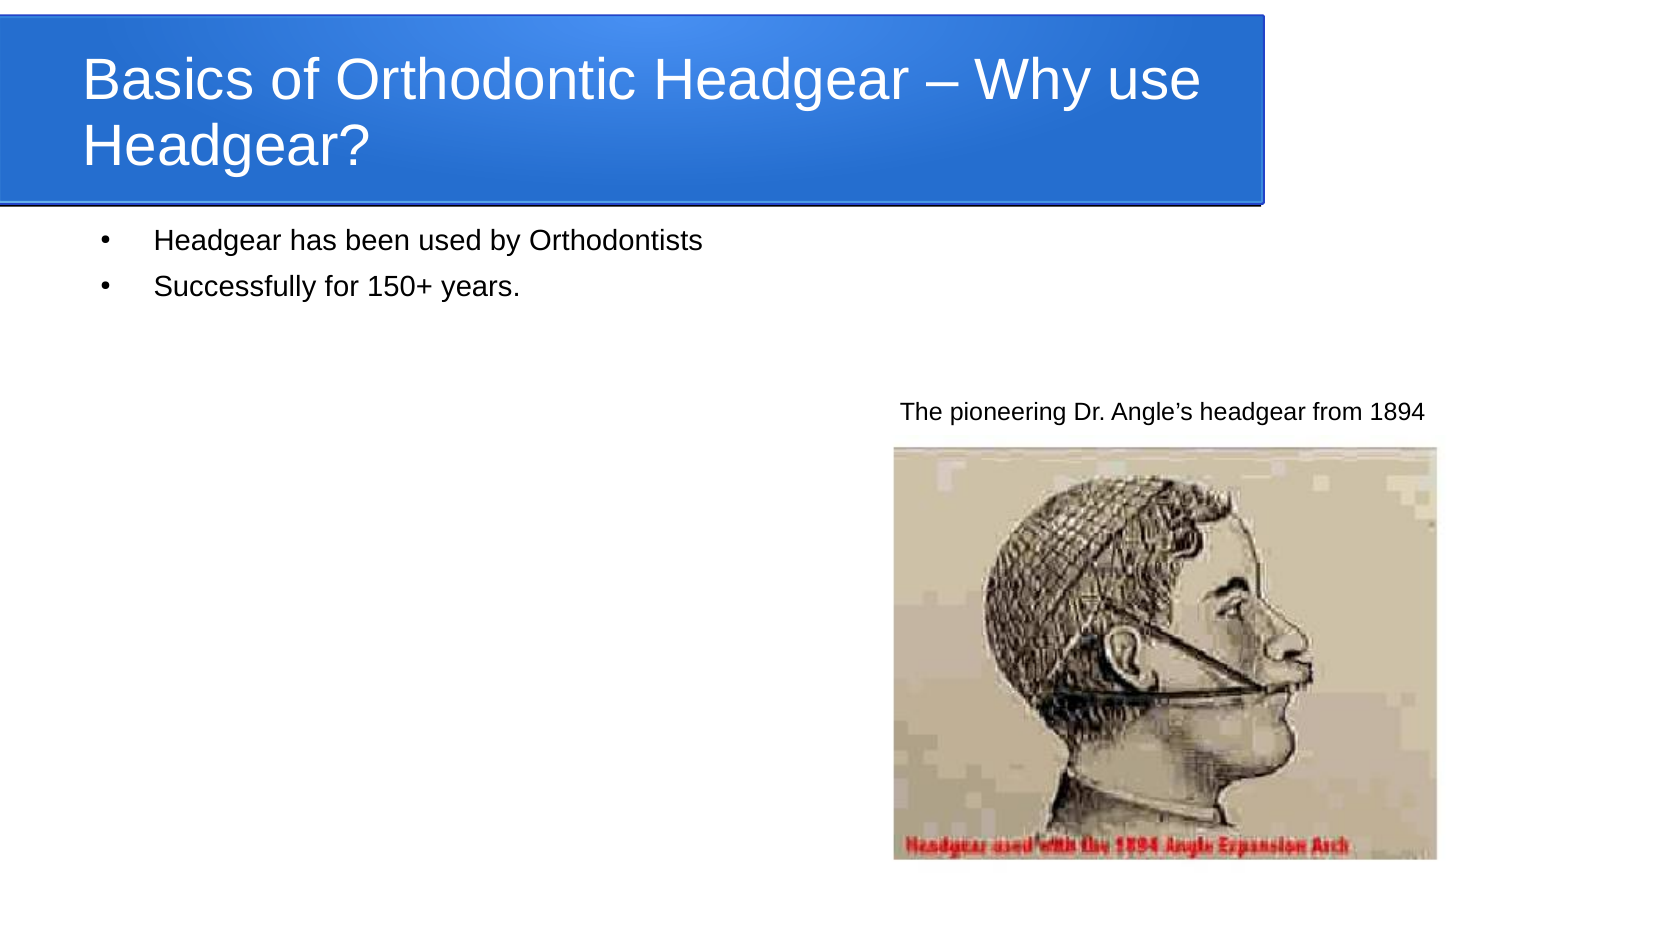

# Basics of Orthodontic Headgear – Why use Headgear?
Headgear has been used by Orthodontists
Successfully for 150+ years.
The pioneering Dr. Angle’s headgear from 1894